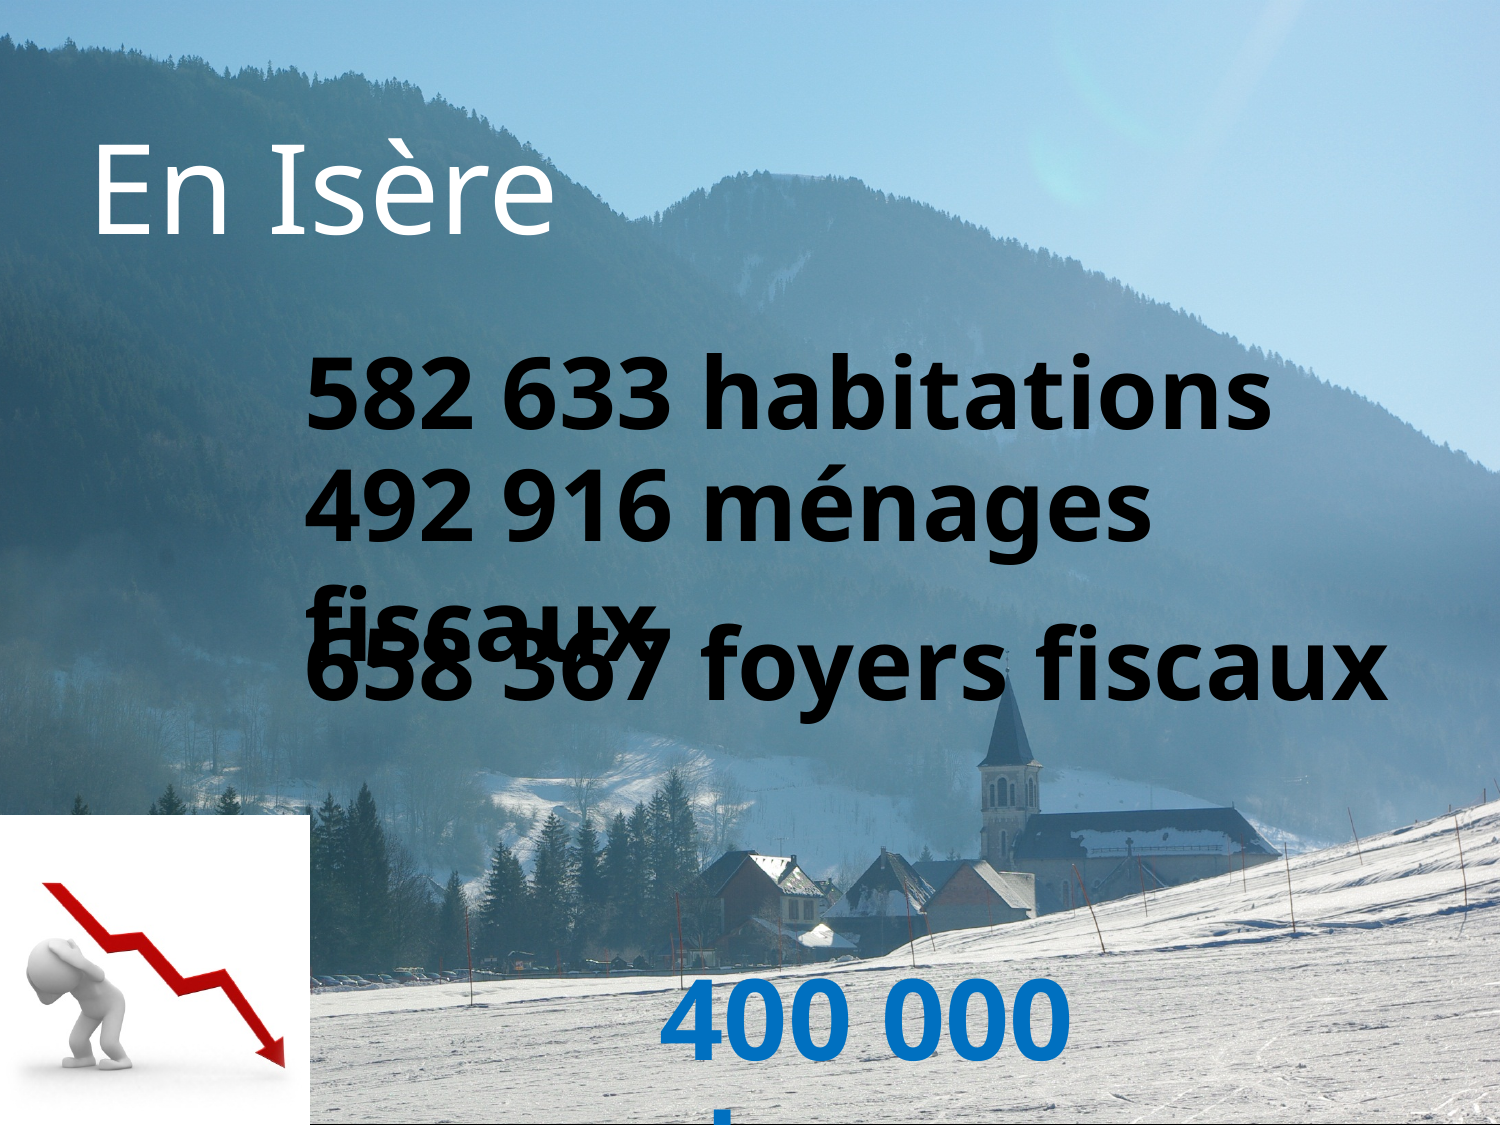

En Isère
# 582 633 habitations
492 916 ménages fiscaux
658 367 foyers fiscaux
400 000 enveloppes